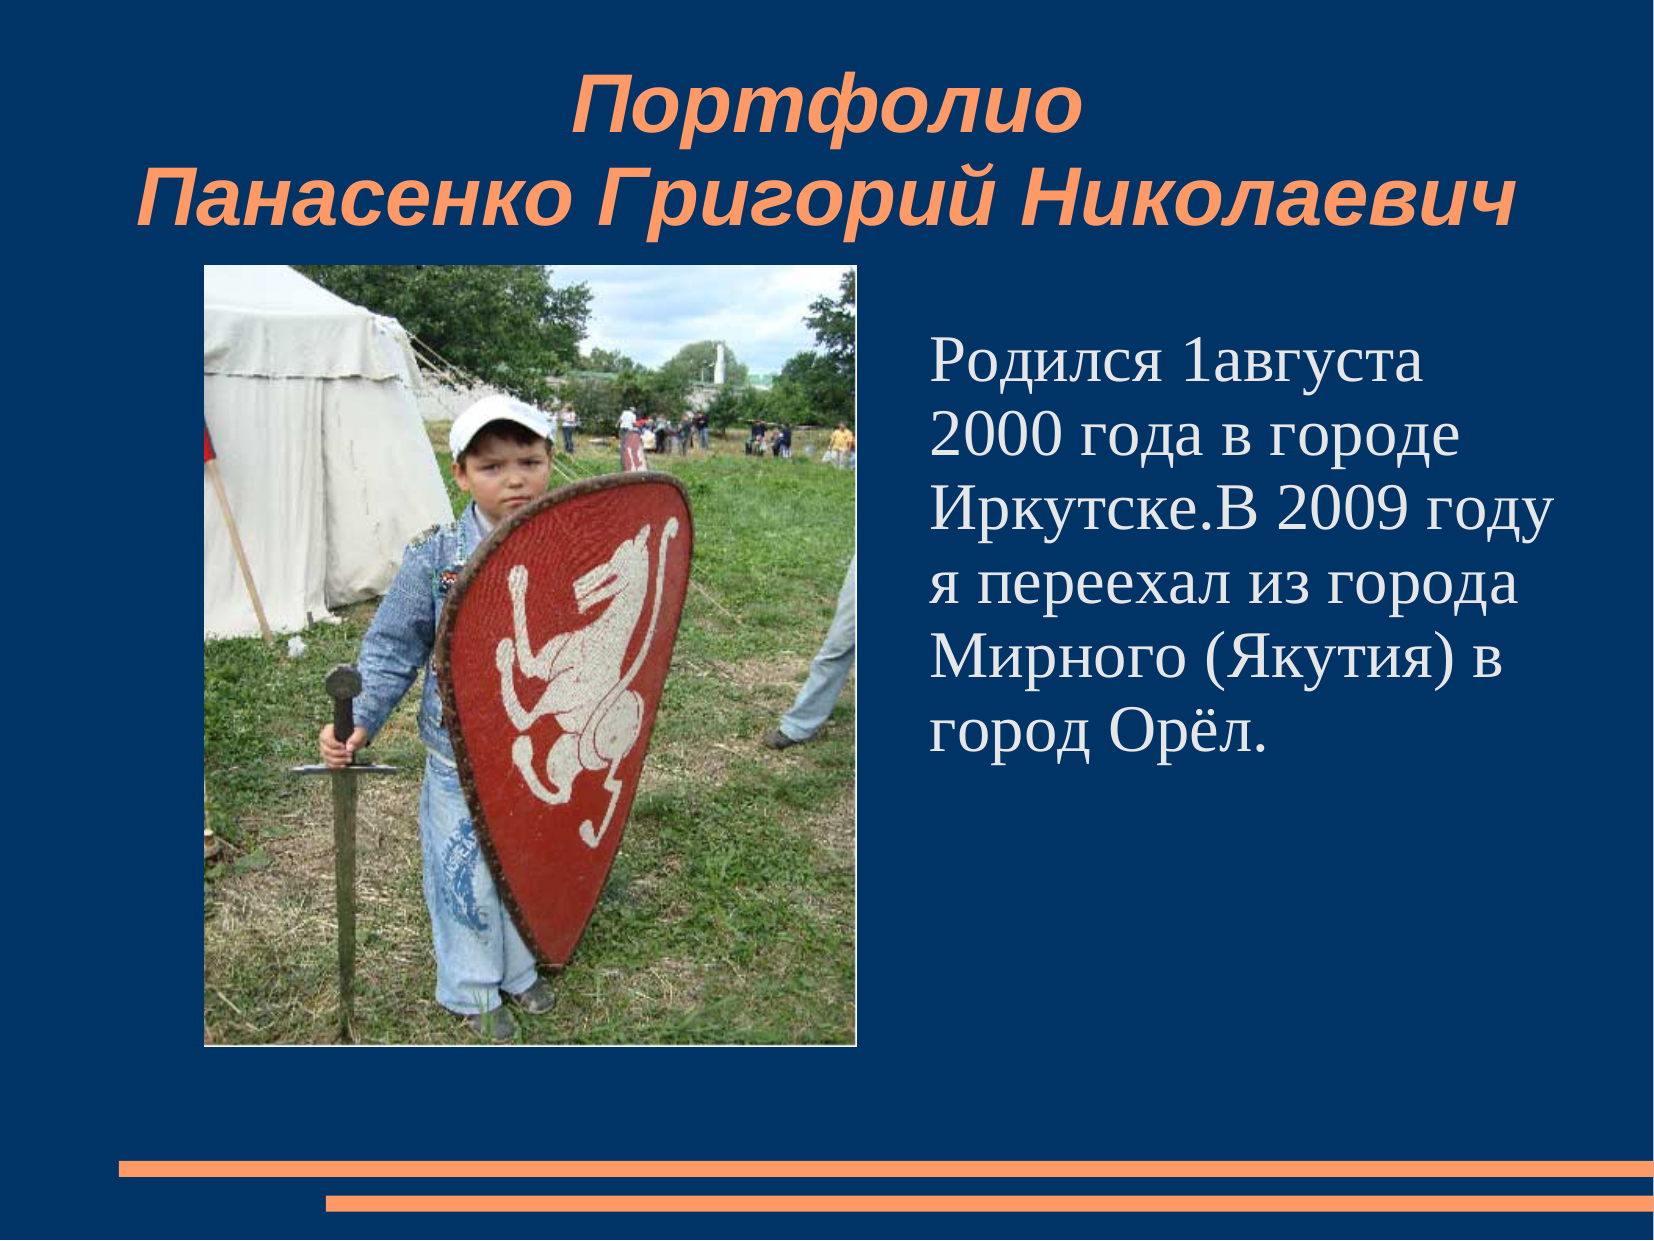

# Портфолио Панасенко Григорий Николаевич
Родился 1августа 2000 года в городе
Иркутске.В 2009 году
я переехал из города
Мирного (Якутия) в город Орёл.